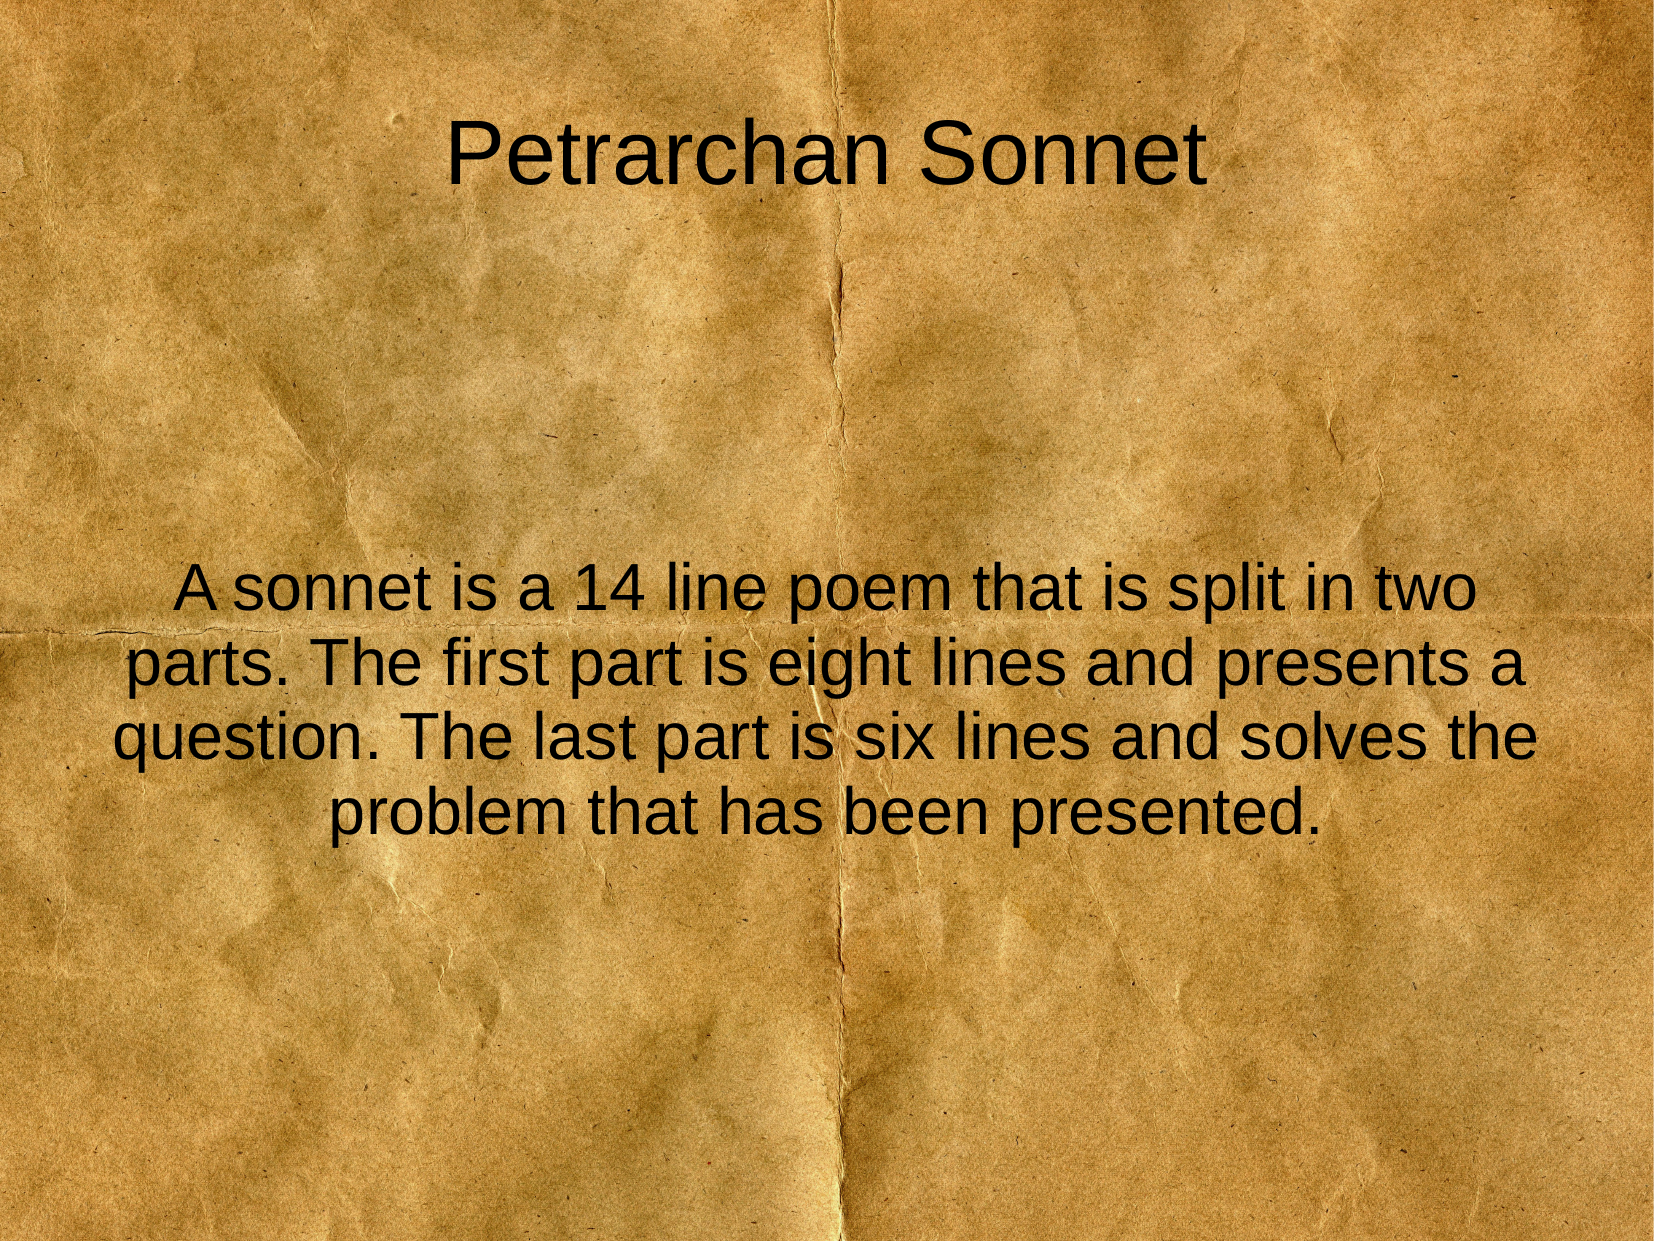

# Petrarchan Sonnet
A sonnet is a 14 line poem that is split in two parts. The first part is eight lines and presents a question. The last part is six lines and solves the problem that has been presented.